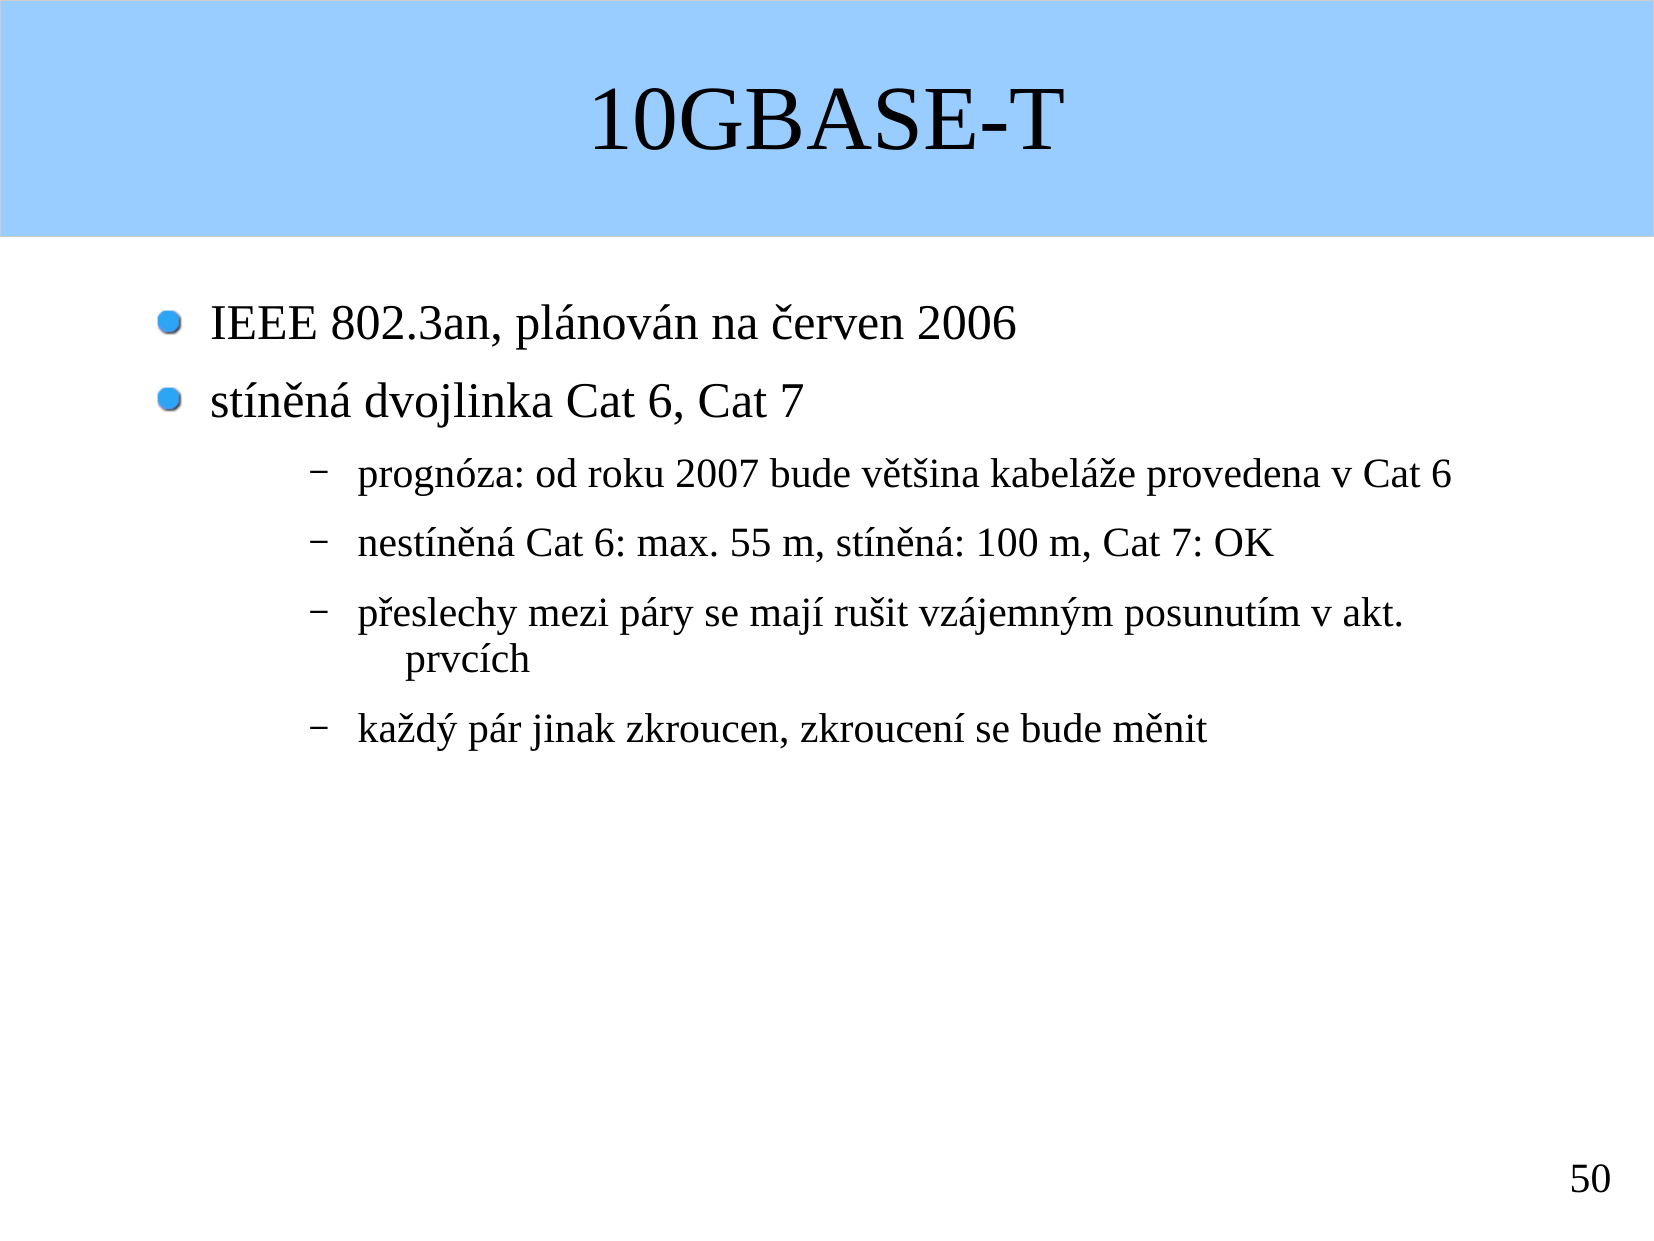

# 10GBASE-T
IEEE 802.3an, plánován na červen 2006
stíněná dvojlinka Cat 6, Cat 7
prognóza: od roku 2007 bude většina kabeláže provedena v Cat 6
nestíněná Cat 6: max. 55 m, stíněná: 100 m, Cat 7: OK
přeslechy mezi páry se mají rušit vzájemným posunutím v akt. prvcích
každý pár jinak zkroucen, zkroucení se bude měnit